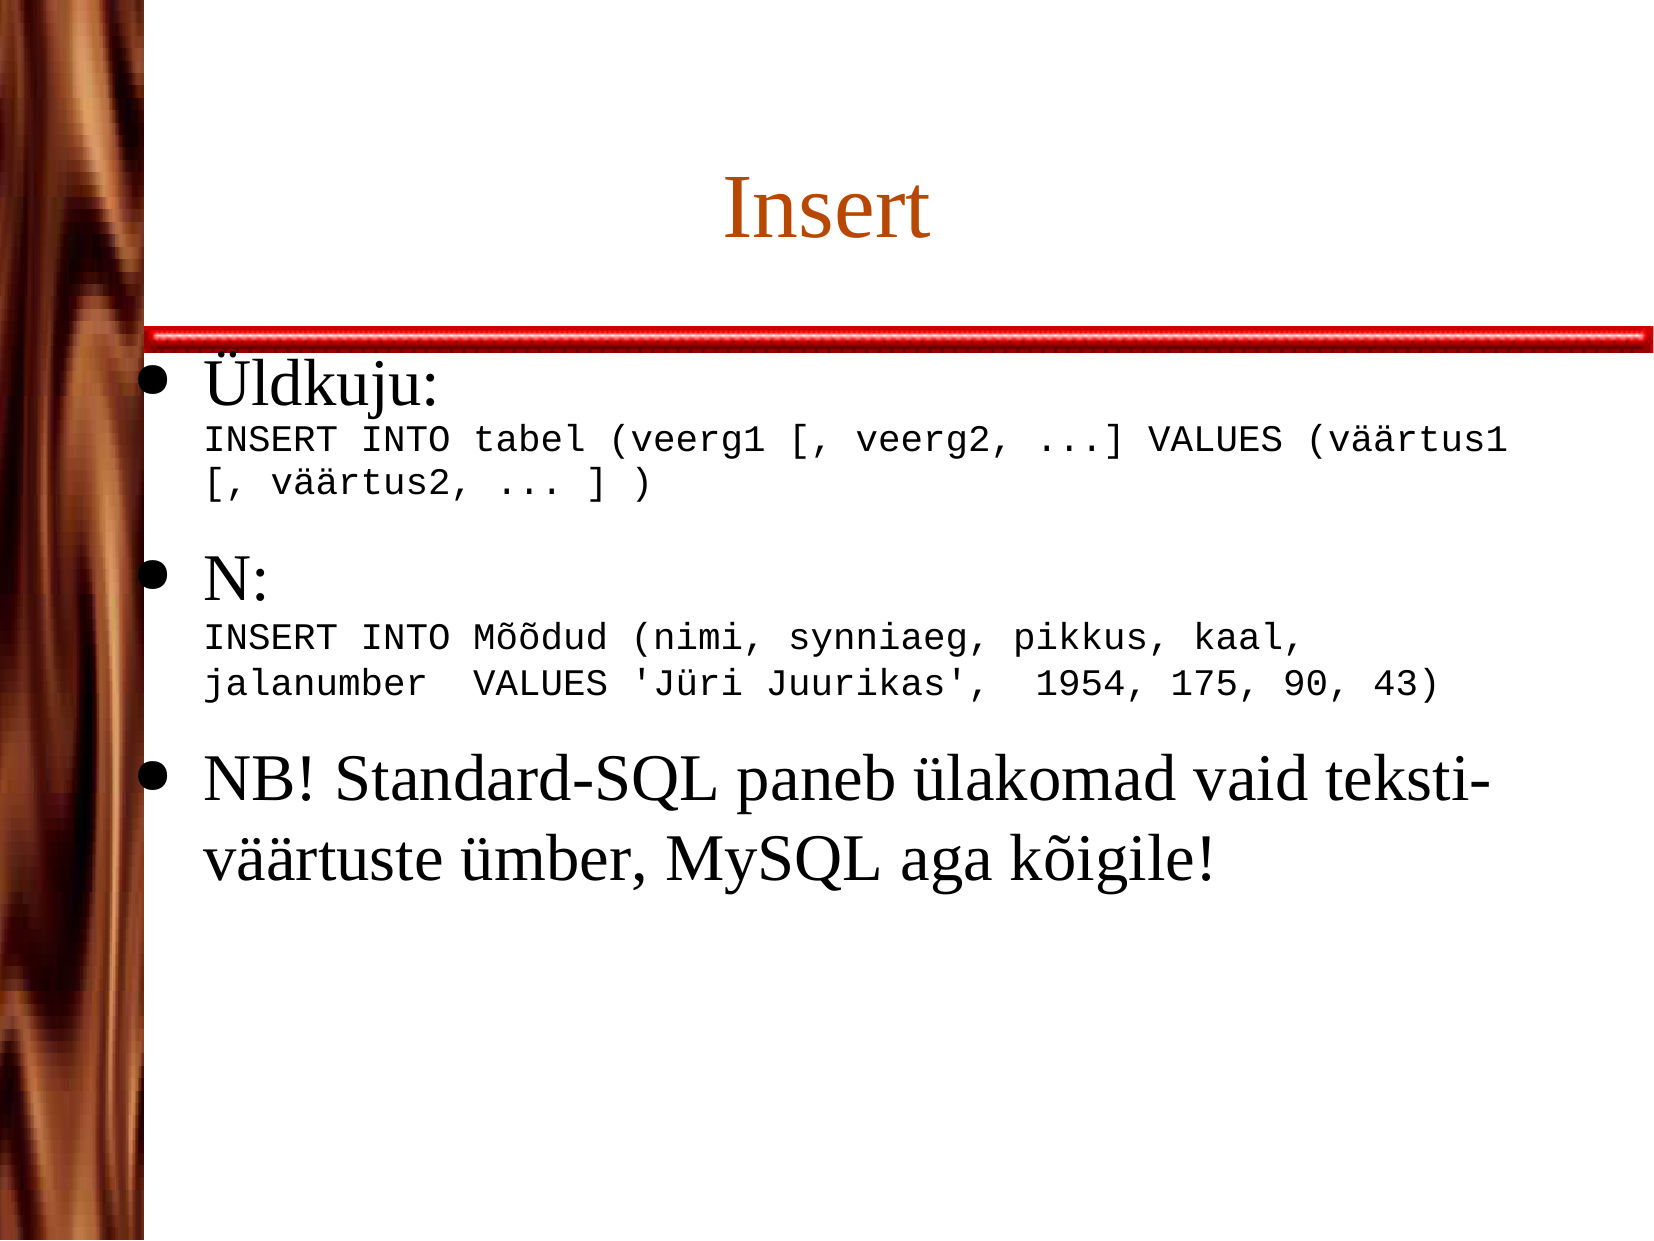

# Insert
Üldkuju:
INSERT INTO tabel (veerg1 [, veerg2, ...] VALUES (väärtus1 [, väärtus2, ... ] )
N:
INSERT INTO Mõõdud (nimi, synniaeg, pikkus, kaal, jalanumber VALUES 'Jüri Juurikas', 1954, 175, 90, 43)
NB! Standard-SQL paneb ülakomad vaid teksti- väärtuste ümber, MySQL aga kõigile!